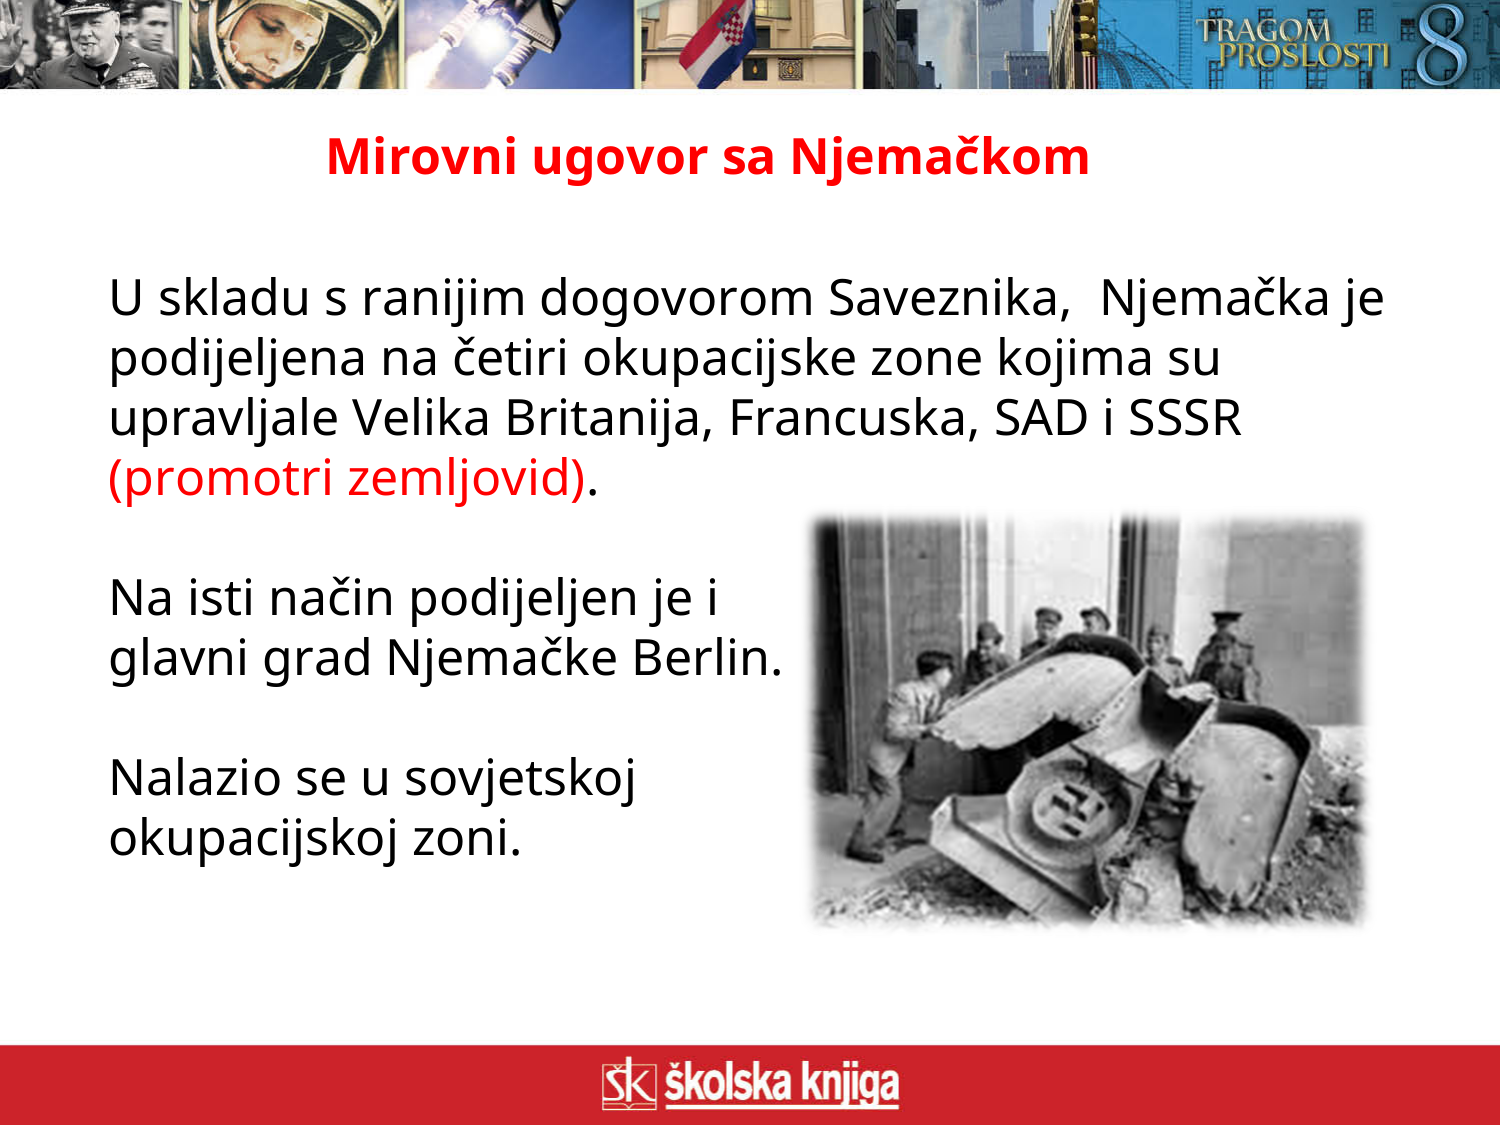

Mirovni ugovor sa Njemačkom
U skladu s ranijim dogovorom Saveznika, Njemačka je podijeljena na četiri okupacijske zone kojima su upravljale Velika Britanija, Francuska, SAD i SSSR (promotri zemljovid).
Na isti način podijeljen je i
glavni grad Njemačke Berlin.
Nalazio se u sovjetskoj
okupacijskoj zoni.